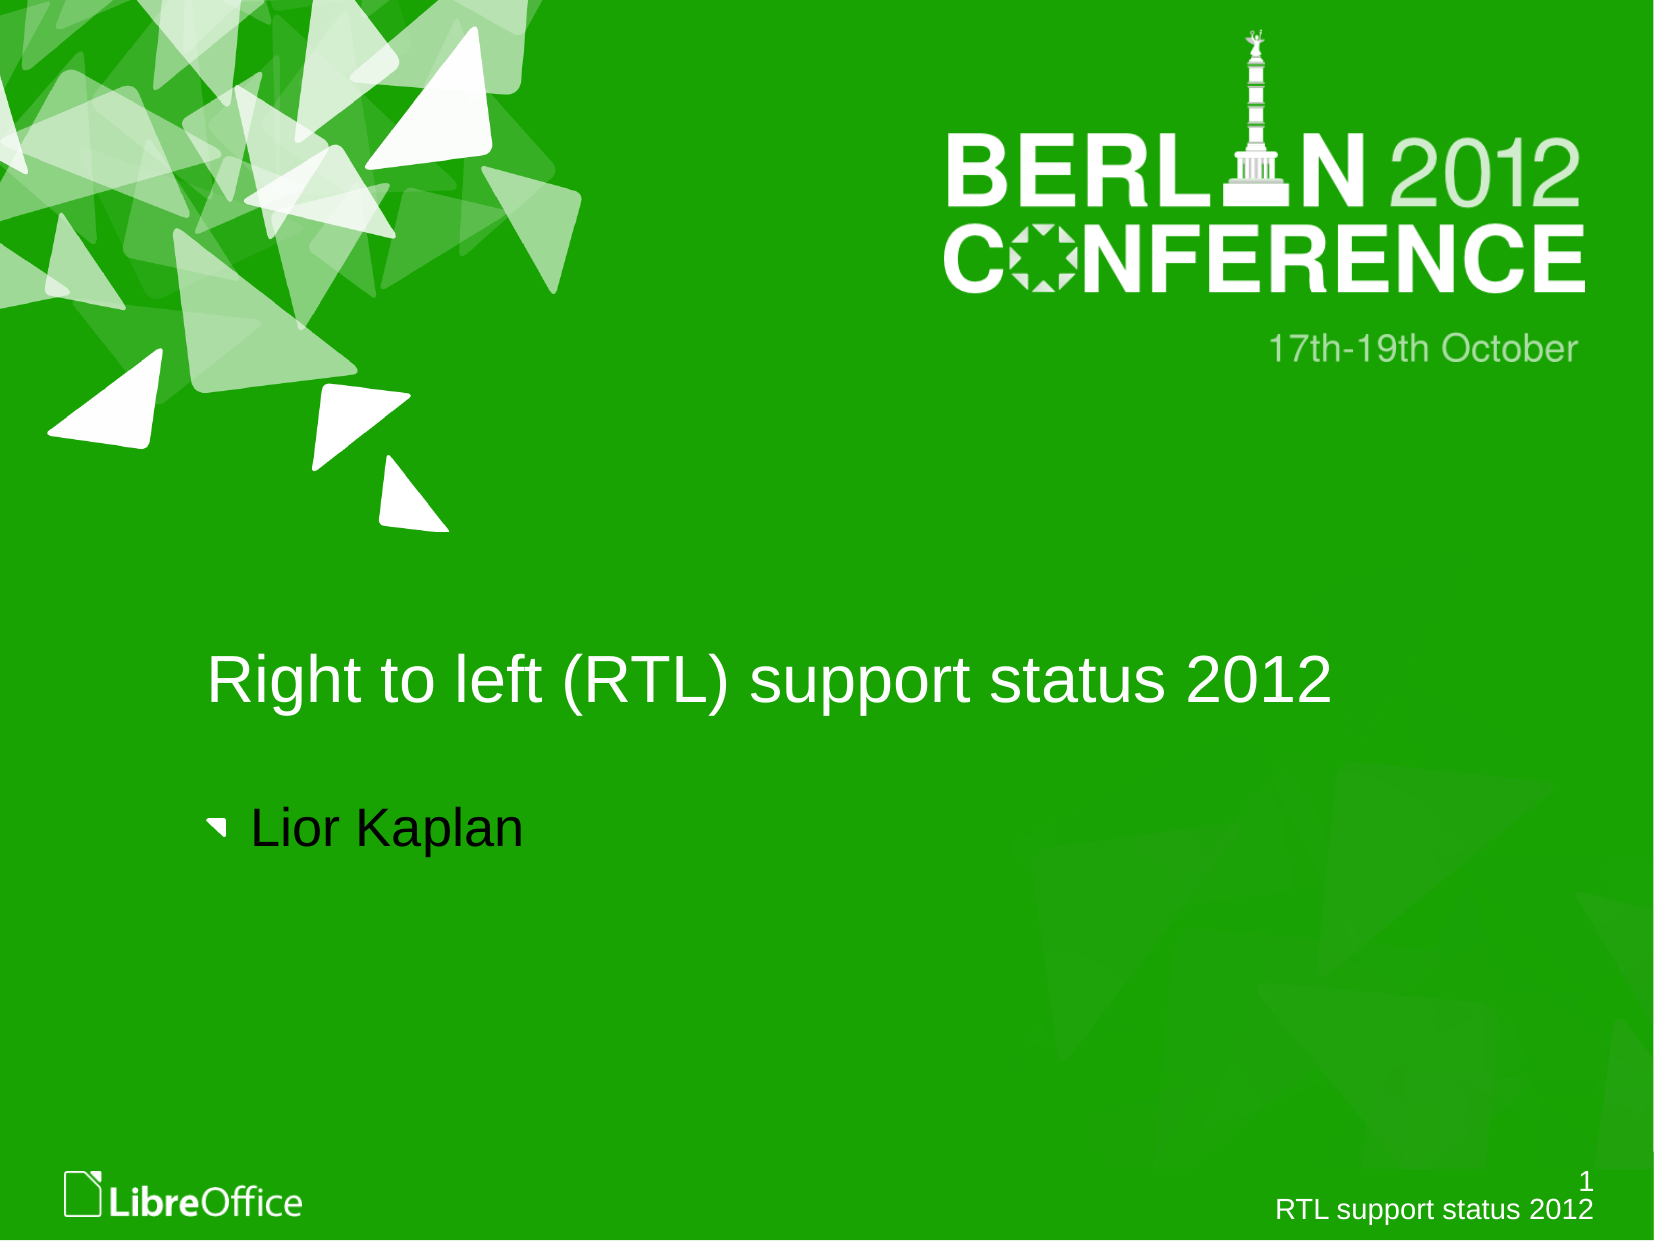

# Right to left (RTL) support status 2012
Lior Kaplan
1
RTL support status 2012